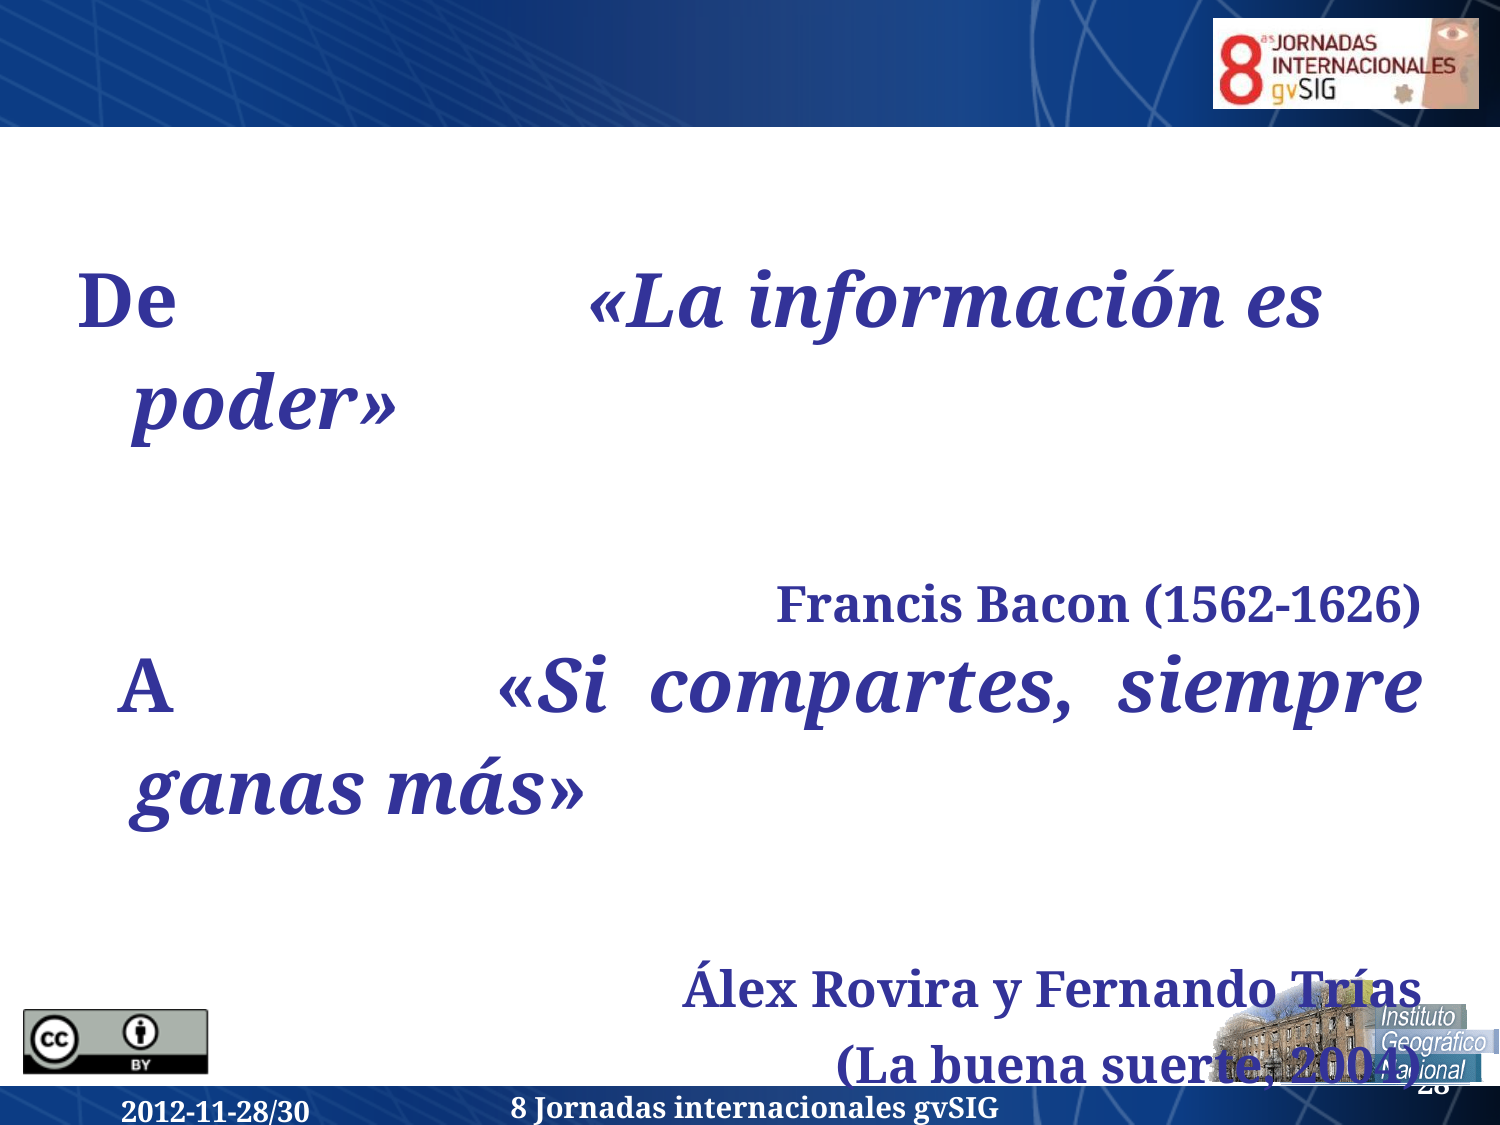

De «La información es poder»
Francis Bacon (1562-1626)
 A «Si compartes, siempre ganas más»
Álex Rovira y Fernando Trías
(La buena suerte, 2004)